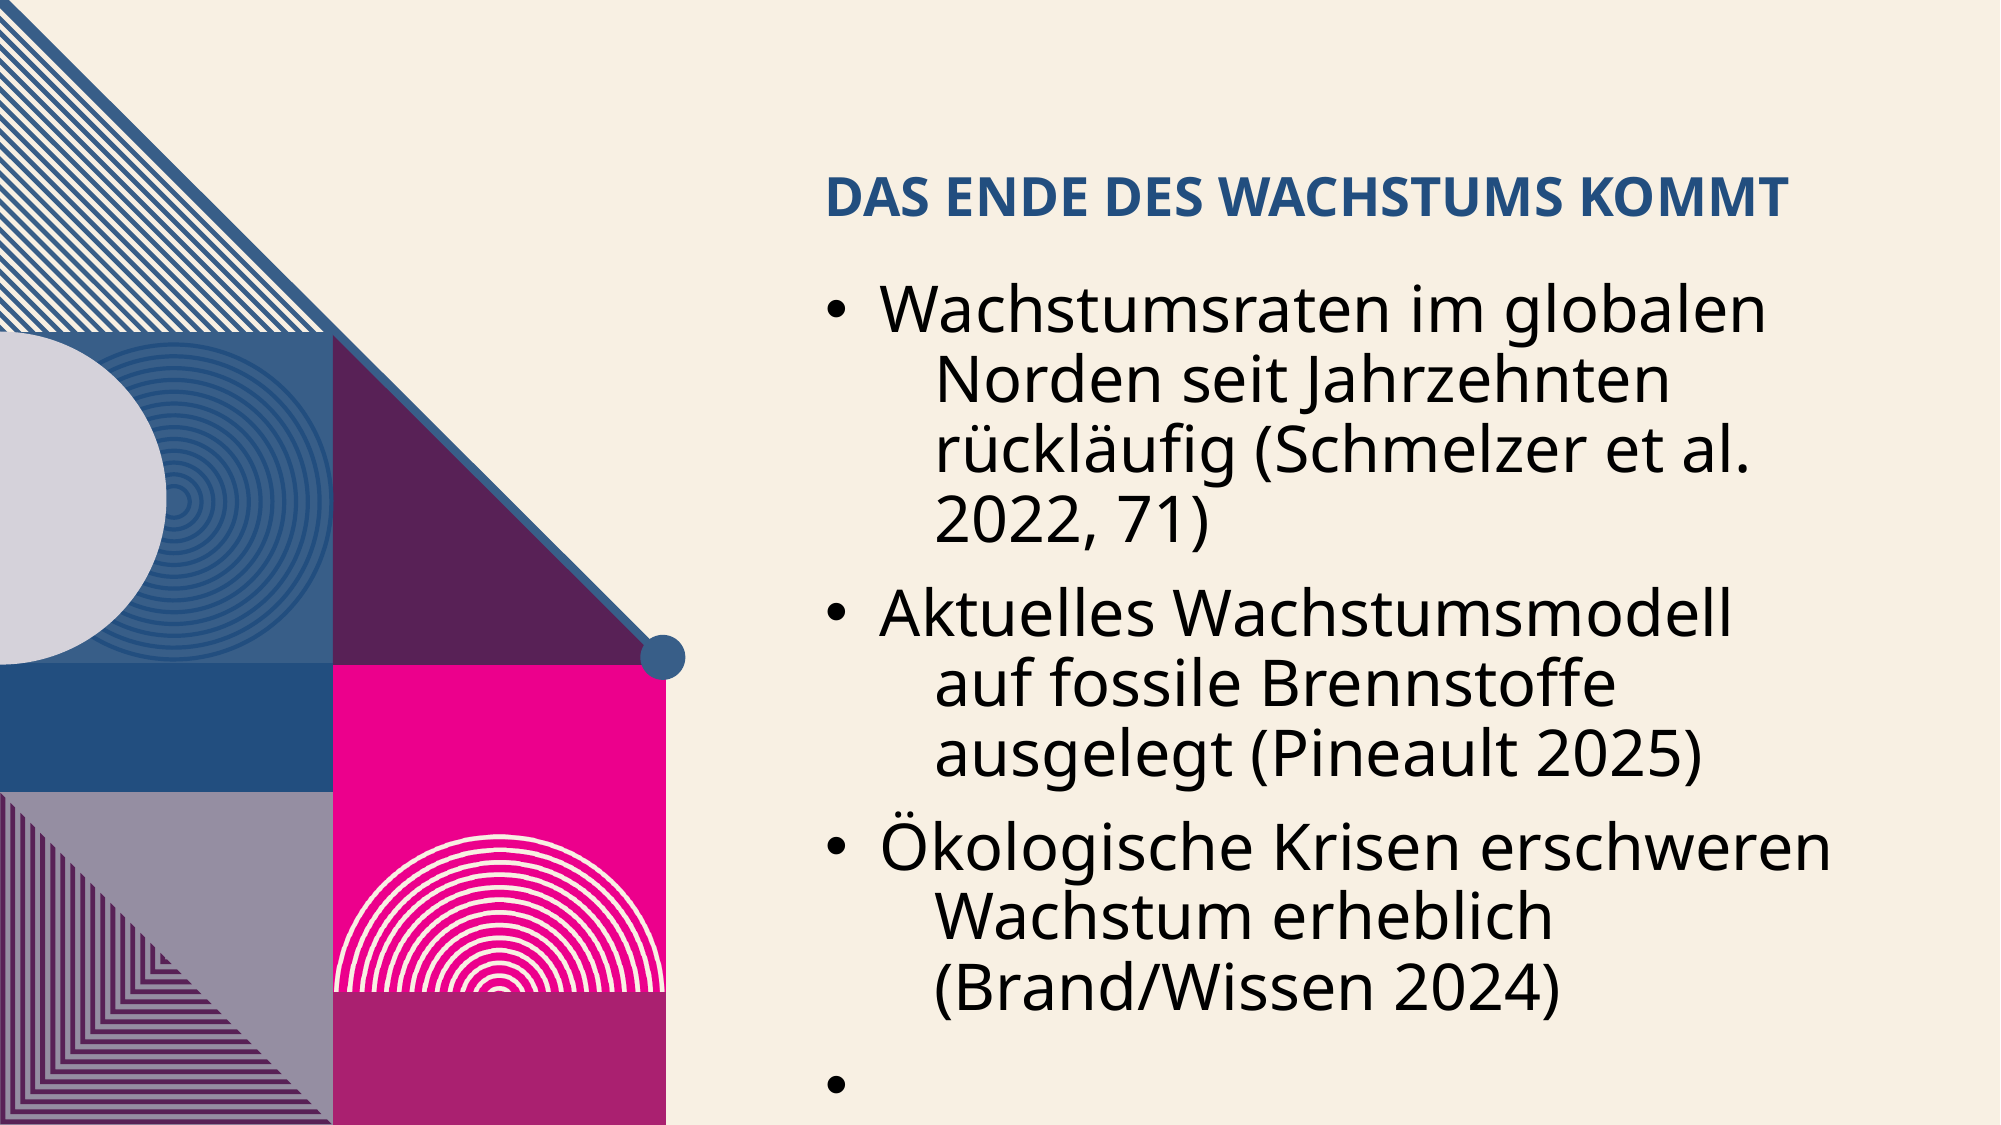

# Das Ende des Wachstums Kommt
Wachstumsraten im globalen Norden seit Jahrzehnten rückläufig (Schmelzer et al. 2022, 71)
Aktuelles Wachstumsmodell auf fossile Brennstoffe ausgelegt (Pineault 2025)
Ökologische Krisen erschweren Wachstum erheblich (Brand/Wissen 2024)